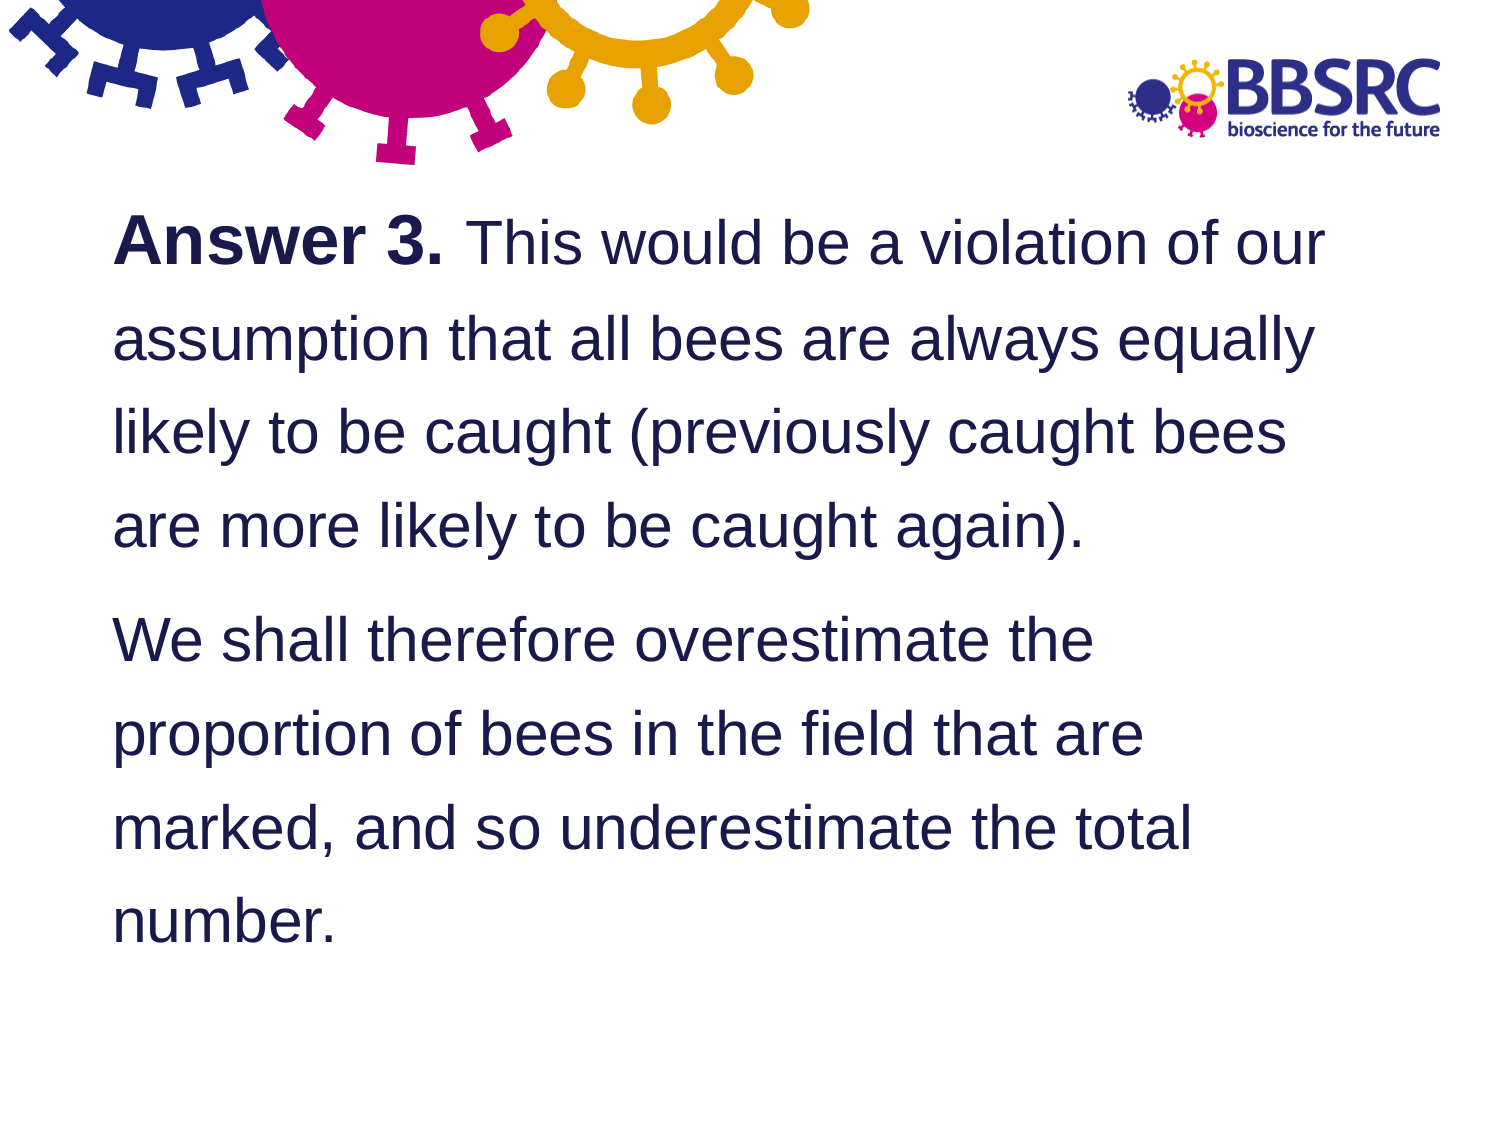

# Answer 3. This would be a violation of our assumption that all bees are always equally likely to be caught (previously caught bees are more likely to be caught again).
We shall therefore overestimate the proportion of bees in the field that are marked, and so underestimate the total number.